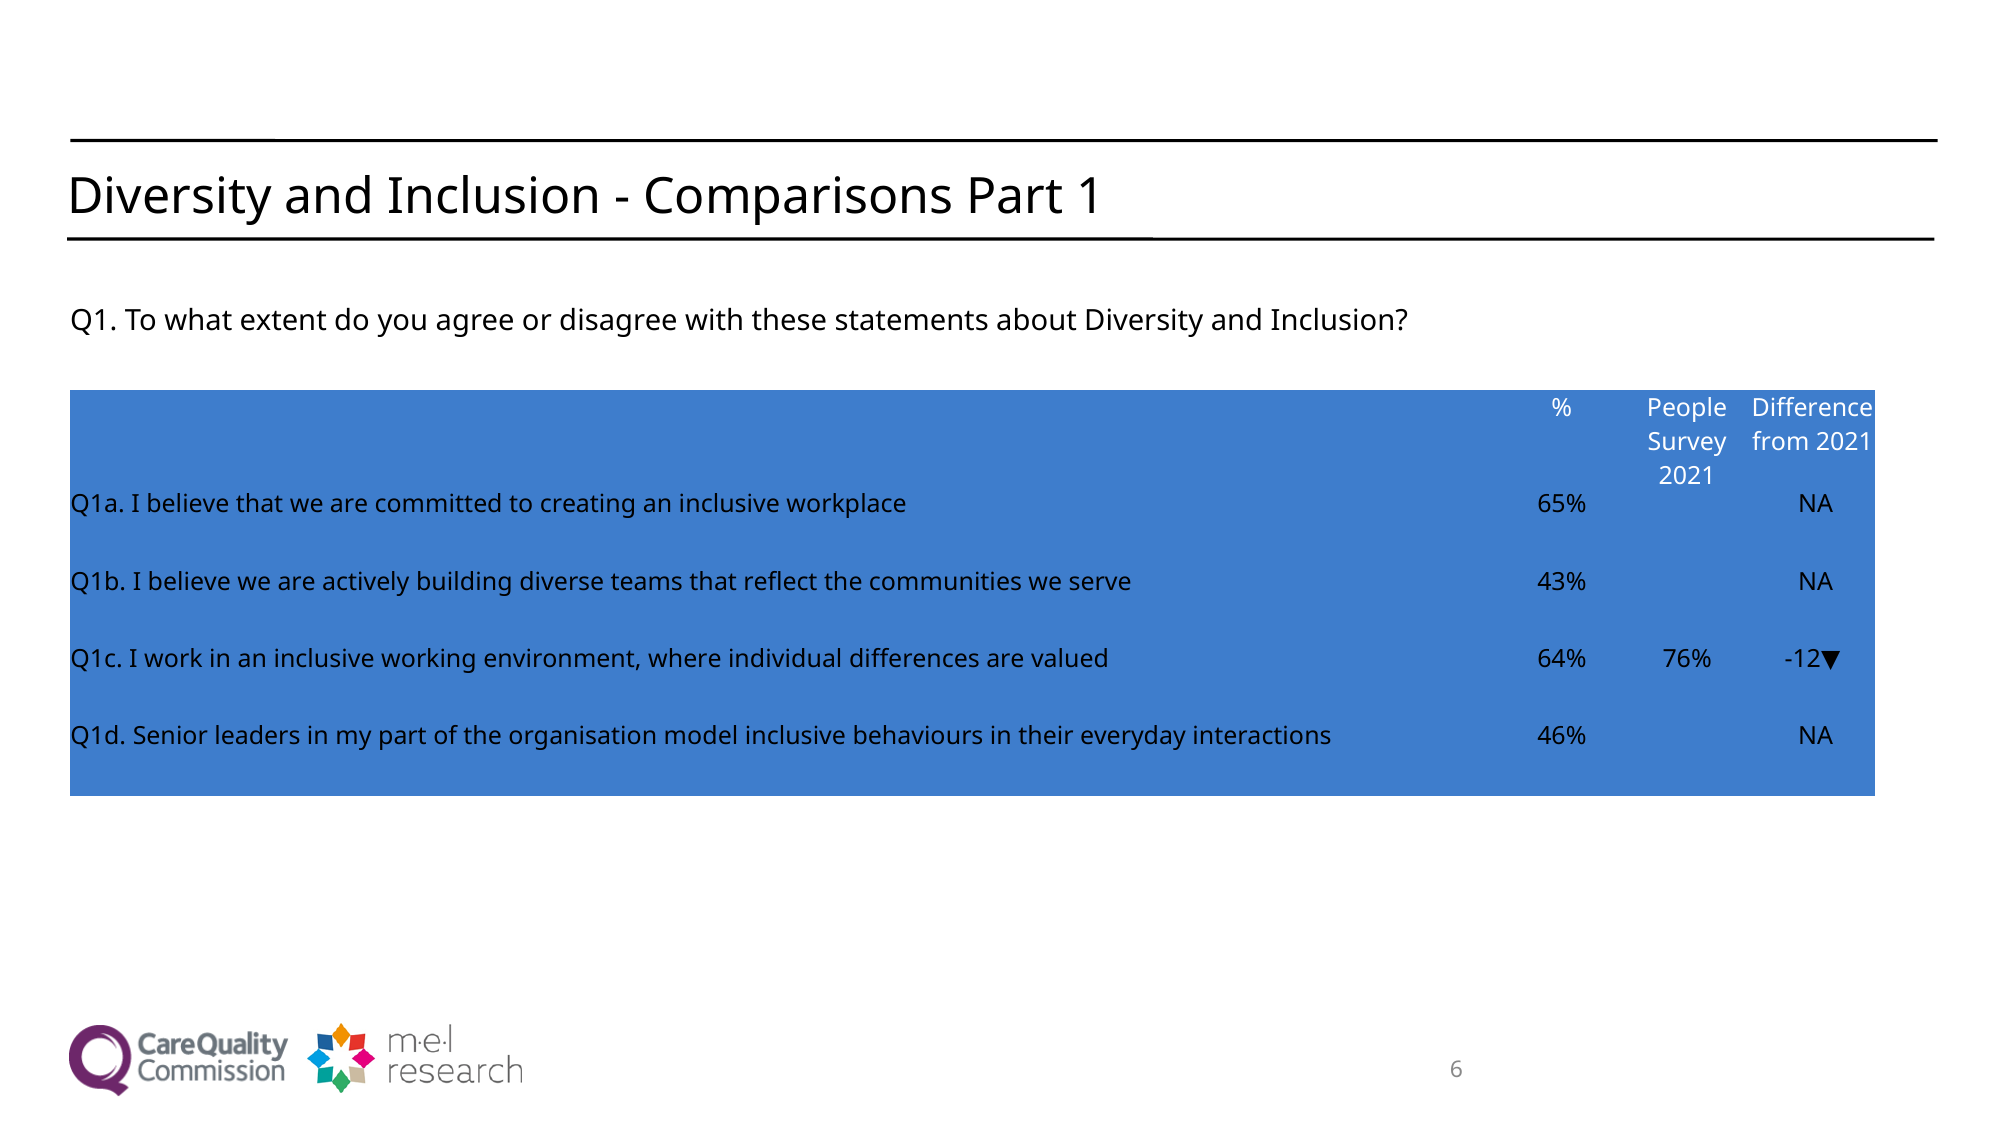

# Diversity and Inclusion - Comparisons Part 1
Q1. To what extent do you agree or disagree with these statements about Diversity and Inclusion?
| | % | People Survey 2021 | Difference from 2021 |
| --- | --- | --- | --- |
| Q1a. I believe that we are committed to creating an inclusive workplace | 65% | | NA |
| Q1b. I believe we are actively building diverse teams that reflect the communities we serve | 43% | | NA |
| Q1c. I work in an inclusive working environment, where individual differences are valued | 64% | 76% | -12▼ |
| Q1d. Senior leaders in my part of the organisation model inclusive behaviours in their everyday interactions | 46% | | NA |
2